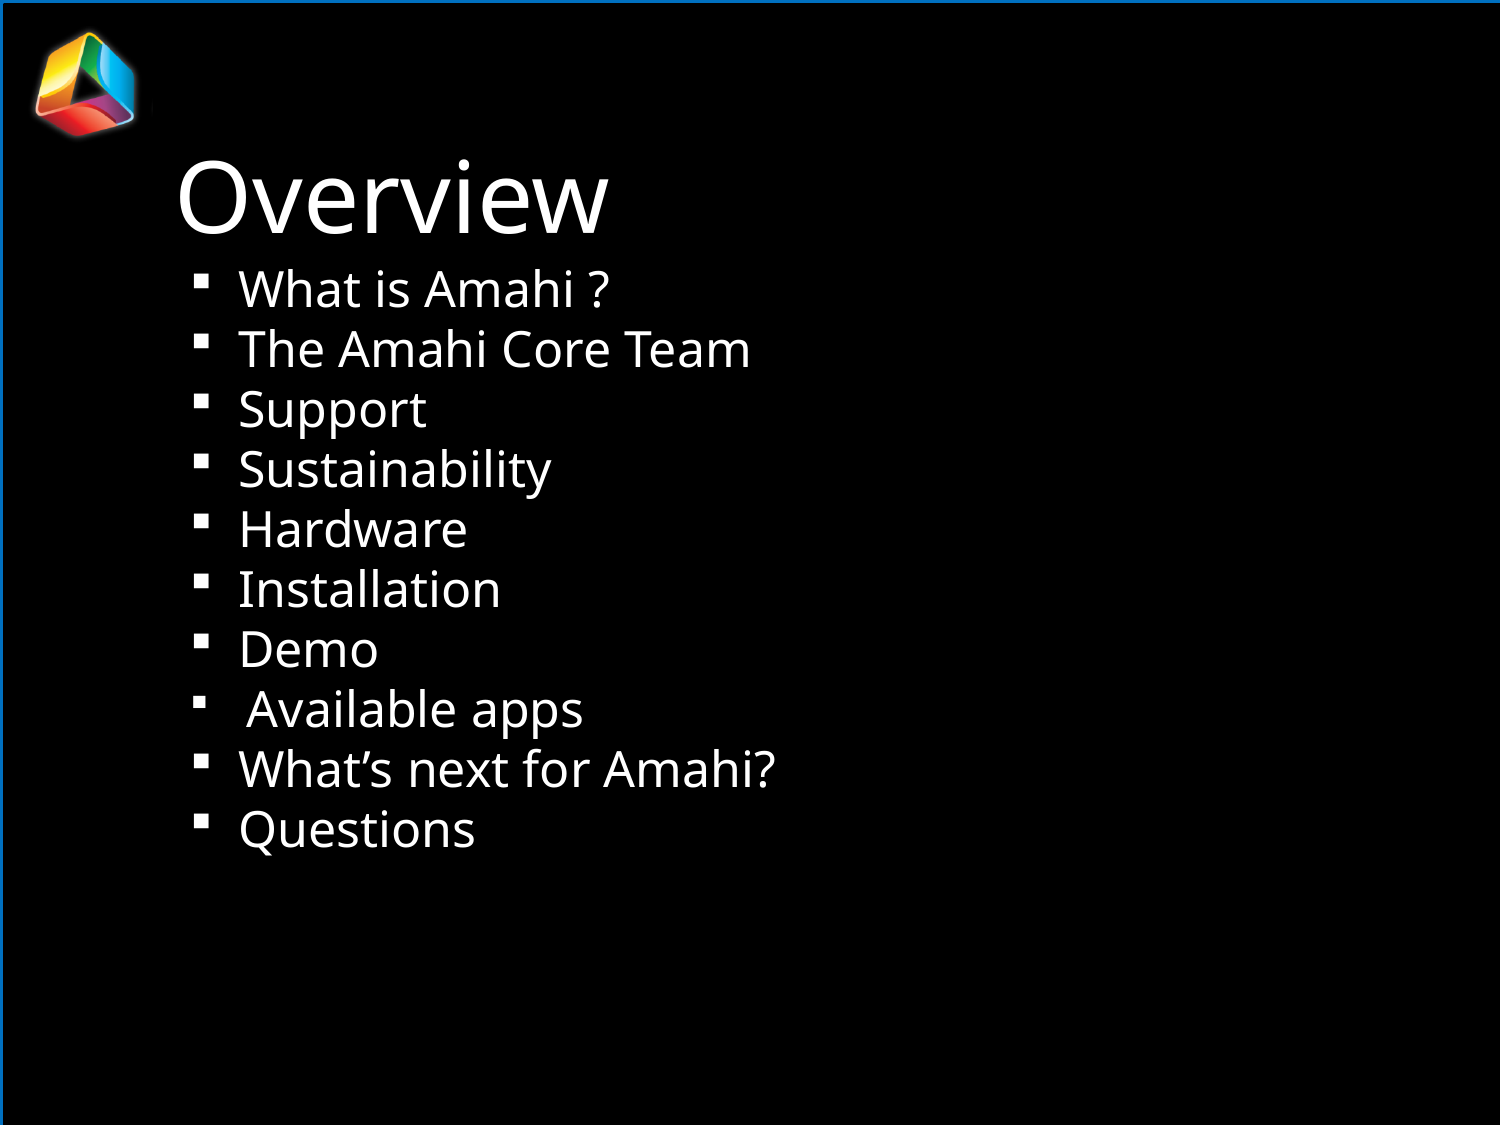

Overview
 What is Amahi ?
 The Amahi Core Team
 Support
 Sustainability
 Hardware
 Installation
 Demo
 Available apps
 What’s next for Amahi?
 Questions
# Overview